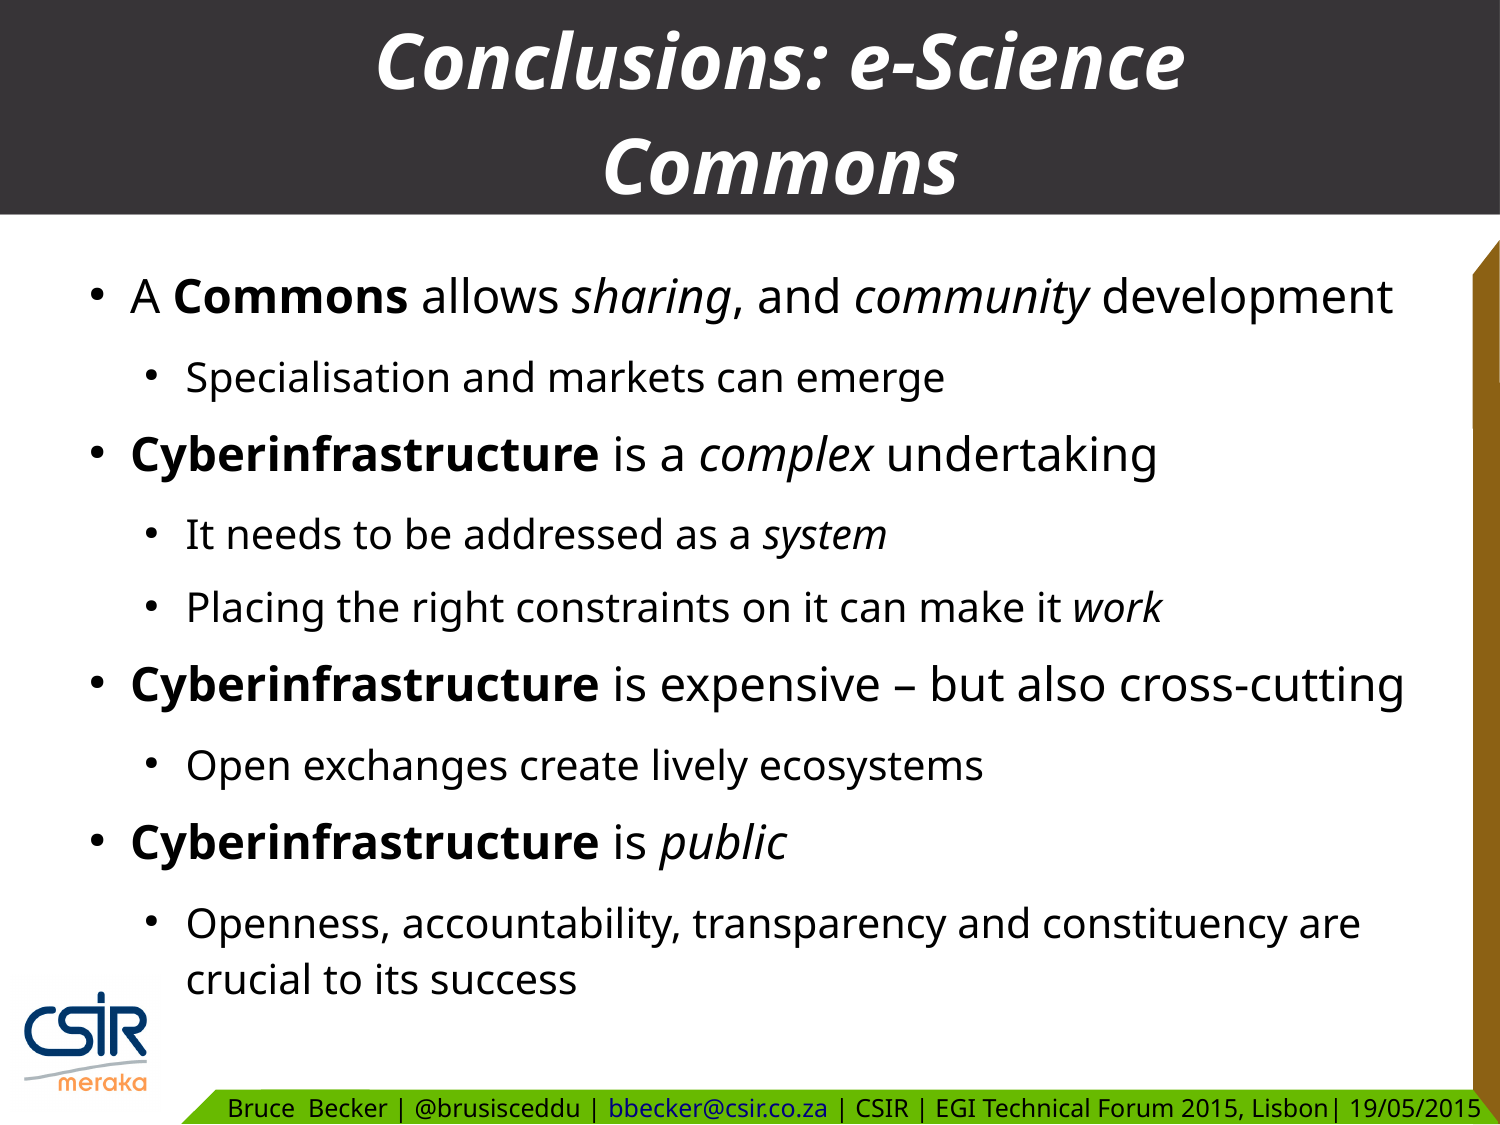

# Conclusions: e-Science Commons
A Commons allows sharing, and community development
Specialisation and markets can emerge
Cyberinfrastructure is a complex undertaking
It needs to be addressed as a system
Placing the right constraints on it can make it work
Cyberinfrastructure is expensive – but also cross-cutting
Open exchanges create lively ecosystems
Cyberinfrastructure is public
Openness, accountability, transparency and constituency are crucial to its success